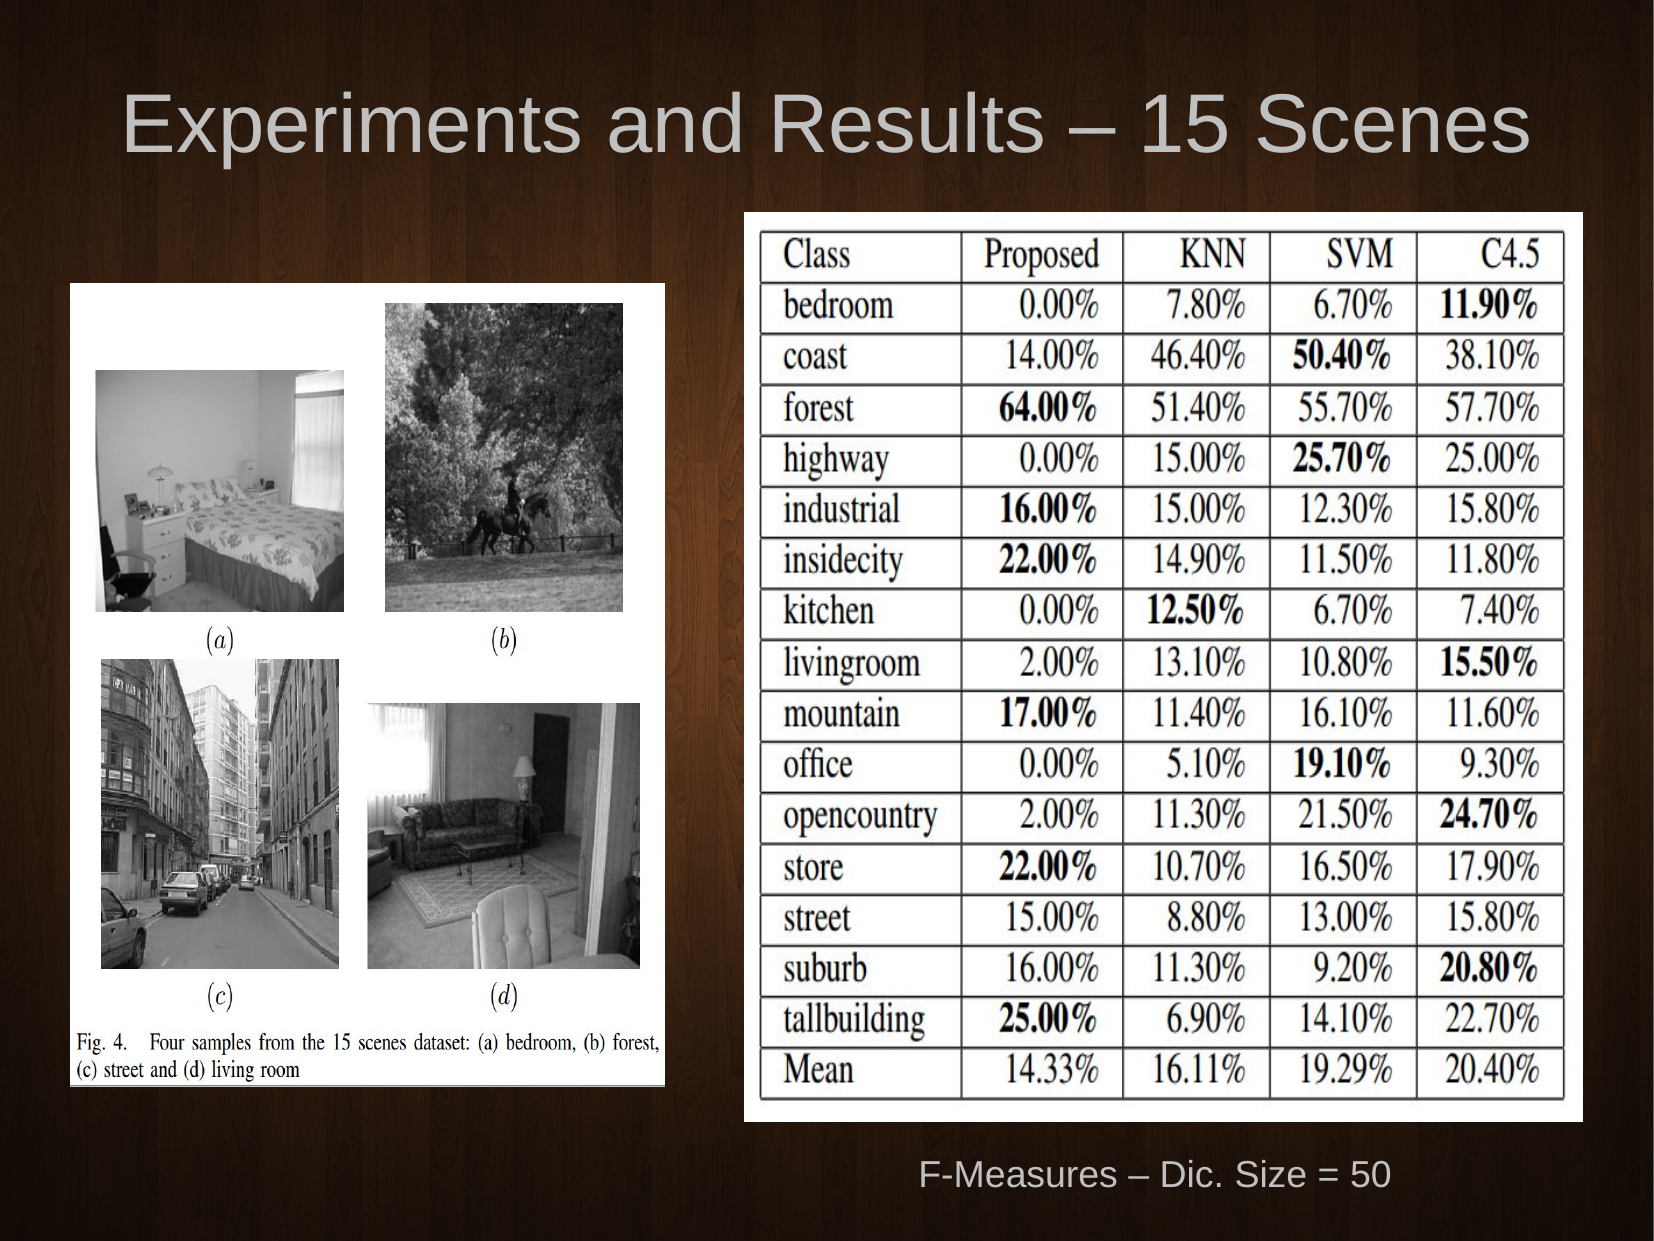

# Experiments and Results – 15 Scenes
F-Measures – Dic. Size = 50